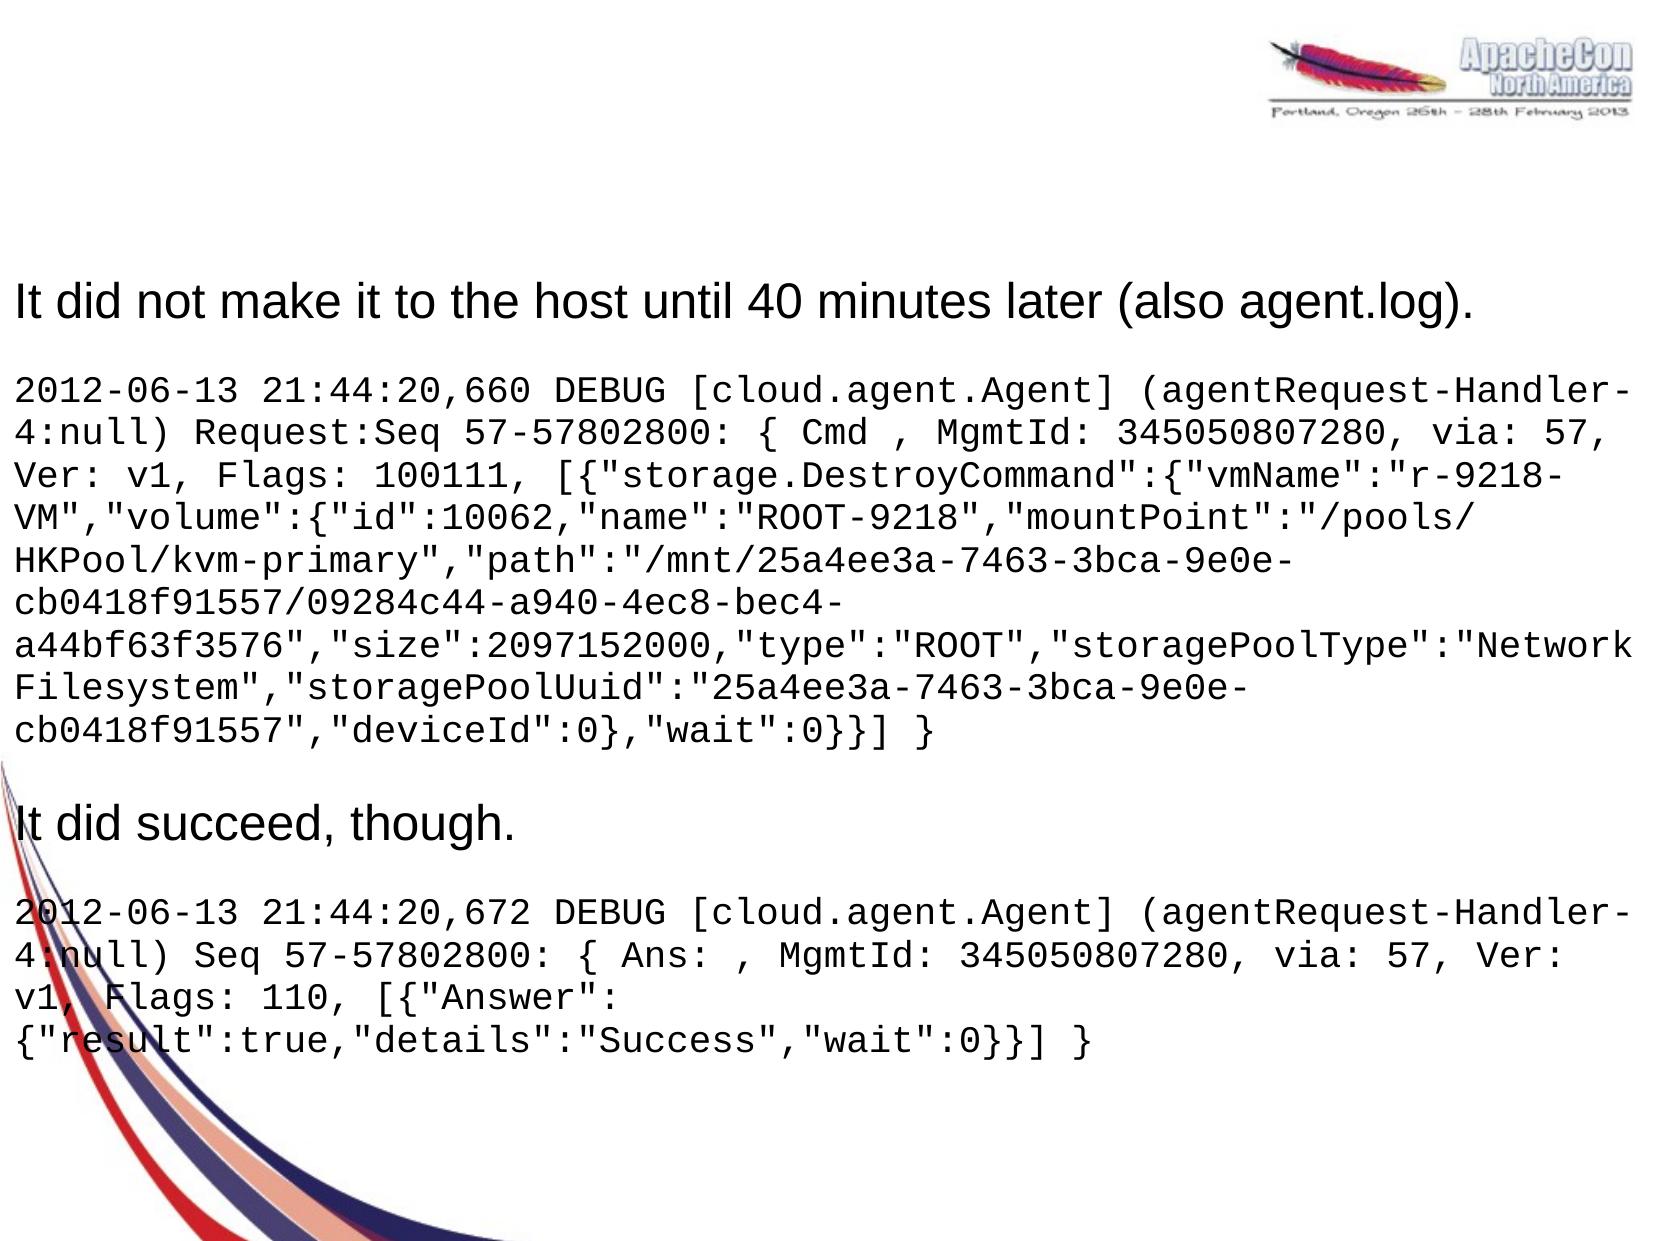

It did not make it to the host until 40 minutes later (also agent.log).
2012-06-13 21:44:20,660 DEBUG [cloud.agent.Agent] (agentRequest-Handler-4:null) Request:Seq 57-57802800: { Cmd , MgmtId: 345050807280, via: 57, Ver: v1, Flags: 100111, [{"storage.DestroyCommand":{"vmName":"r-9218-VM","volume":{"id":10062,"name":"ROOT-9218","mountPoint":"/pools/HKPool/kvm-primary","path":"/mnt/25a4ee3a-7463-3bca-9e0e-cb0418f91557/09284c44-a940-4ec8-bec4-a44bf63f3576","size":2097152000,"type":"ROOT","storagePoolType":"NetworkFilesystem","storagePoolUuid":"25a4ee3a-7463-3bca-9e0e-cb0418f91557","deviceId":0},"wait":0}}] }
It did succeed, though.
2012-06-13 21:44:20,672 DEBUG [cloud.agent.Agent] (agentRequest-Handler-4:null) Seq 57-57802800: { Ans: , MgmtId: 345050807280, via: 57, Ver: v1, Flags: 110, [{"Answer":{"result":true,"details":"Success","wait":0}}] }